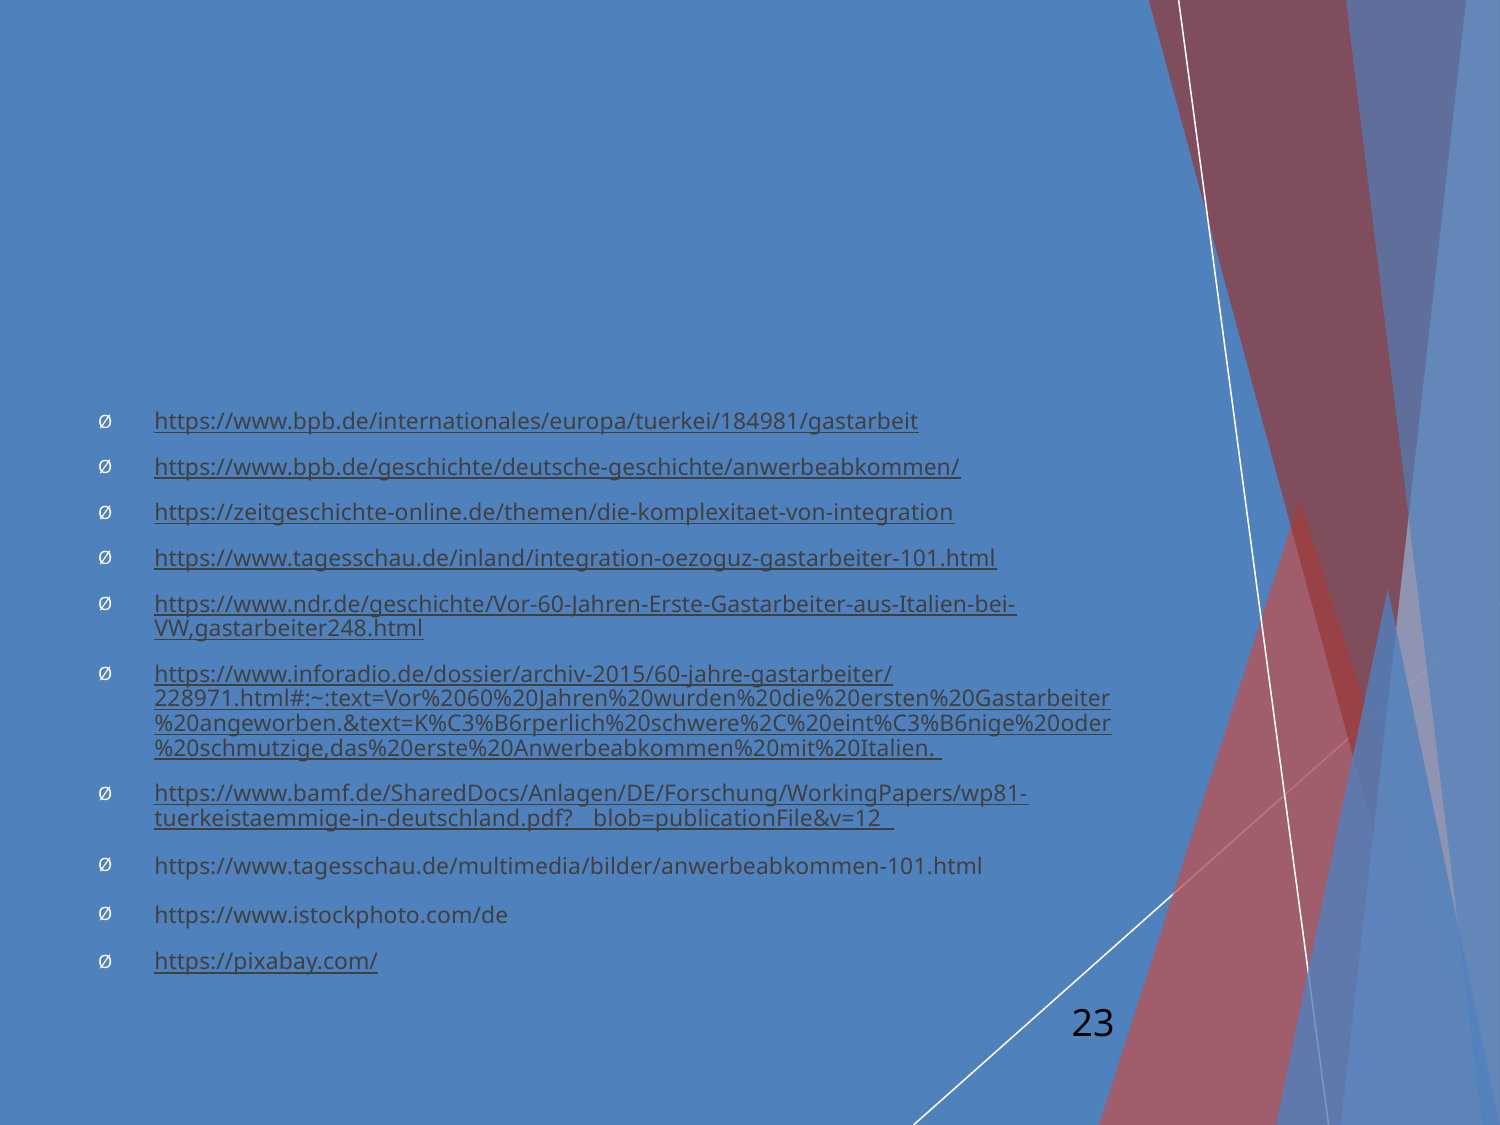

# Quellen/Material
https://www.bpb.de/internationales/europa/tuerkei/184981/gastarbeit
https://www.bpb.de/geschichte/deutsche-geschichte/anwerbeabkommen/
https://zeitgeschichte-online.de/themen/die-komplexitaet-von-integration
https://www.tagesschau.de/inland/integration-oezoguz-gastarbeiter-101.html
https://www.ndr.de/geschichte/Vor-60-Jahren-Erste-Gastarbeiter-aus-Italien-bei-VW,gastarbeiter248.html
https://www.inforadio.de/dossier/archiv-2015/60-jahre-gastarbeiter/228971.html#:~:text=Vor%2060%20Jahren%20wurden%20die%20ersten%20Gastarbeiter%20angeworben.&text=K%C3%B6rperlich%20schwere%2C%20eint%C3%B6nige%20oder%20schmutzige,das%20erste%20Anwerbeabkommen%20mit%20Italien.
https://www.bamf.de/SharedDocs/Anlagen/DE/Forschung/WorkingPapers/wp81-tuerkeistaemmige-in-deutschland.pdf?__blob=publicationFile&v=12
https://www.tagesschau.de/multimedia/bilder/anwerbeabkommen-101.html
https://www.istockphoto.com/de
https://pixabay.com/